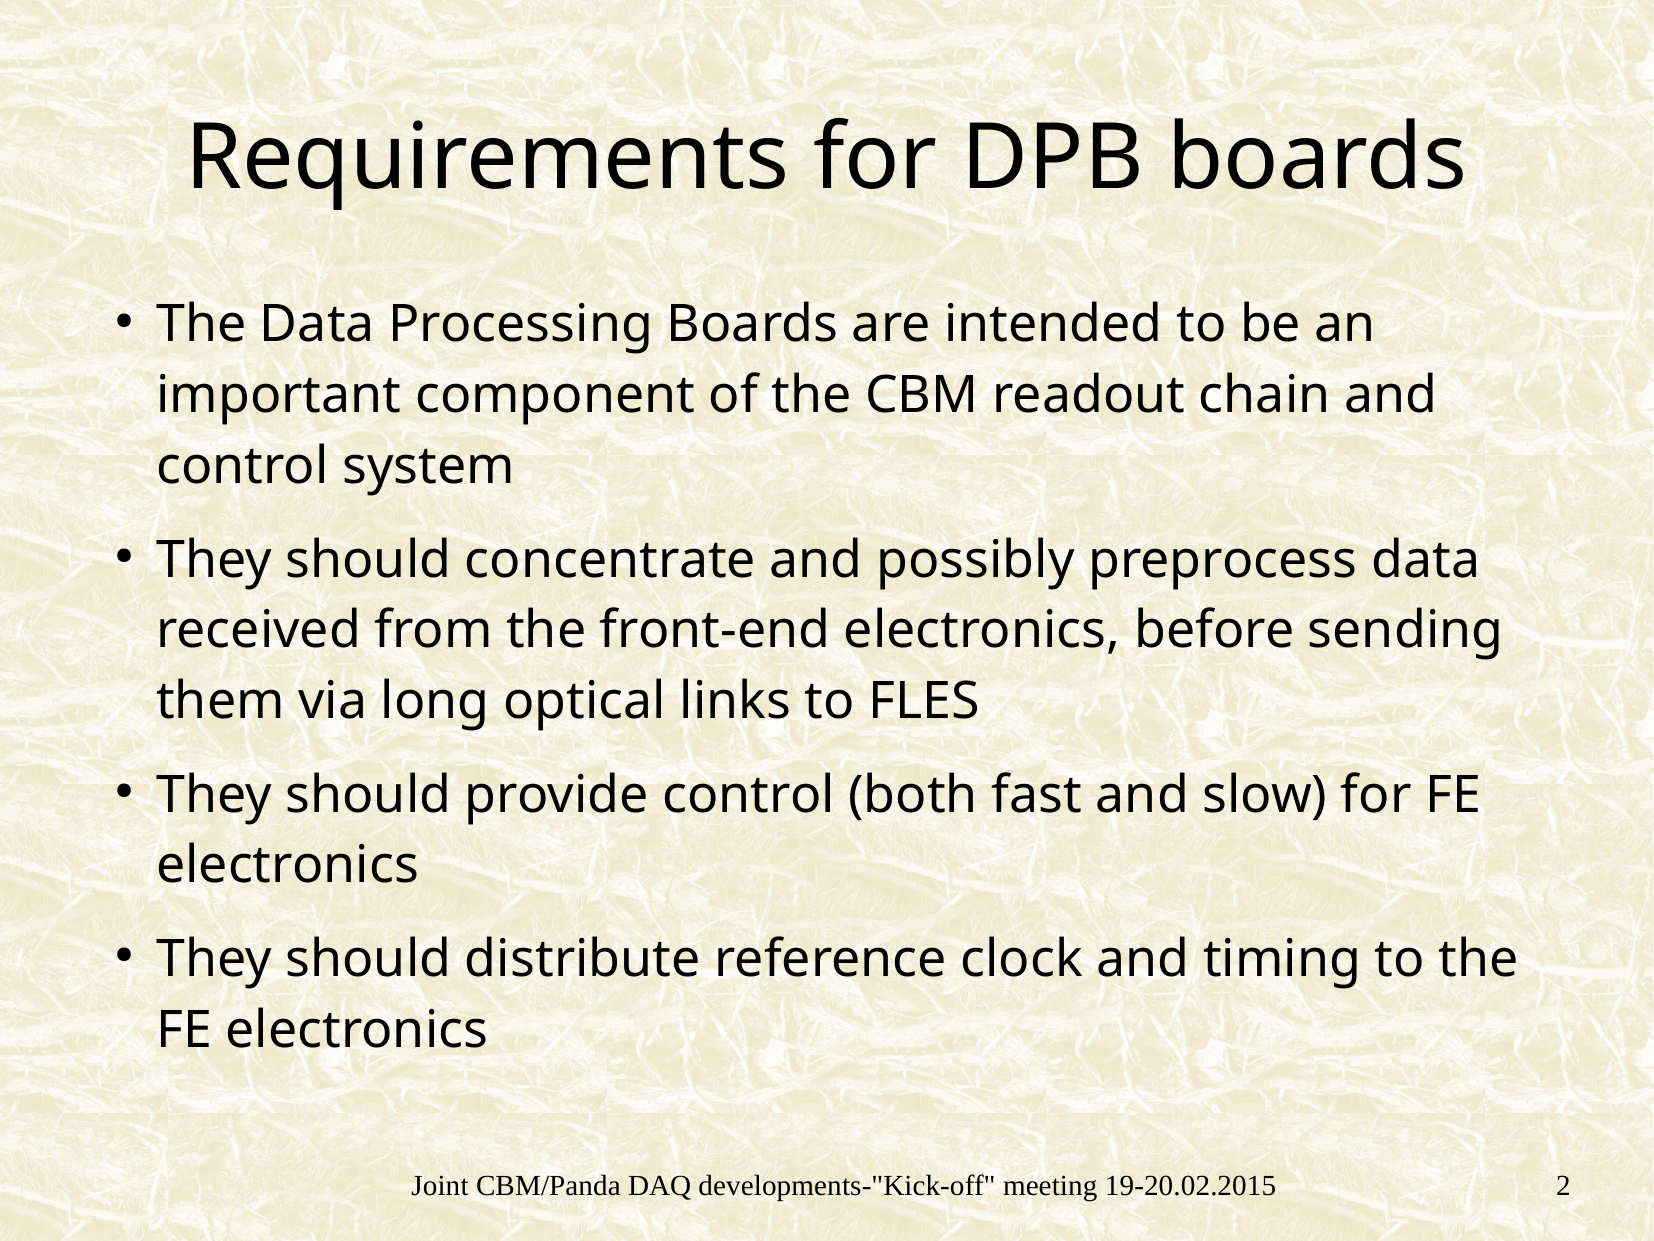

# Requirements for DPB boards
The Data Processing Boards are intended to be an important component of the CBM readout chain and control system
They should concentrate and possibly preprocess data received from the front-end electronics, before sending them via long optical links to FLES
They should provide control (both fast and slow) for FE electronics
They should distribute reference clock and timing to the FE electronics
Joint CBM/Panda DAQ developments-"Kick-off" meeting 19-20.02.2015
2